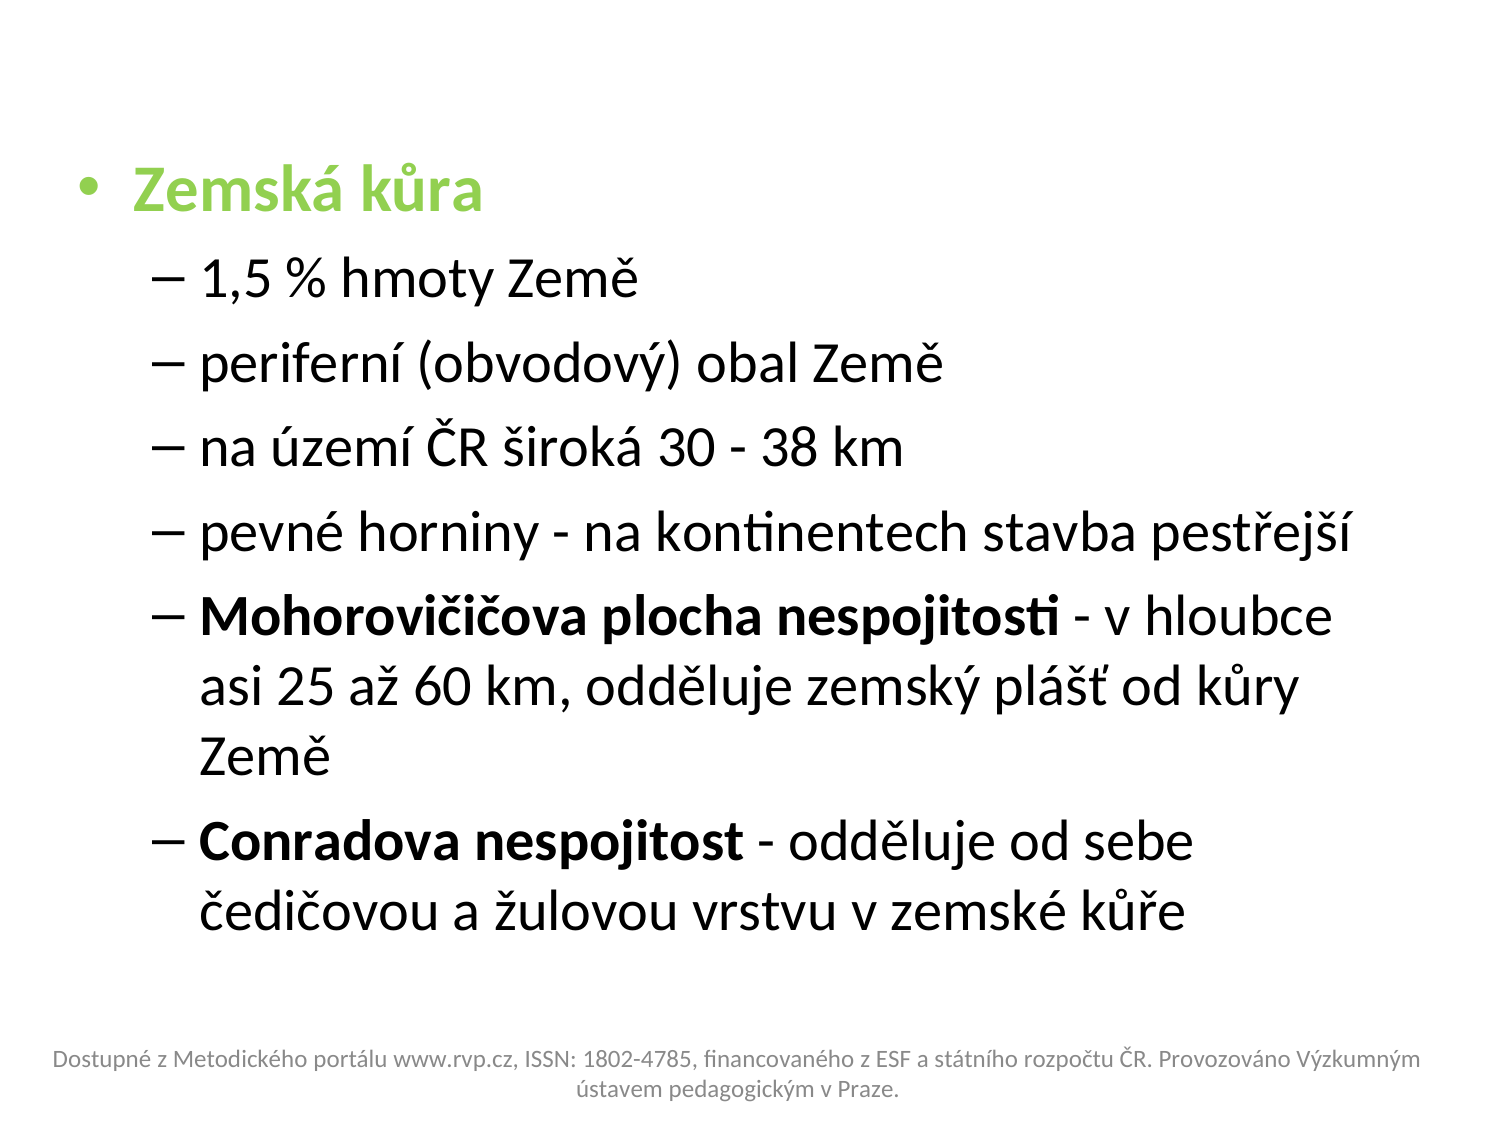

# Zemská kůra
1,5 % hmoty Země
periferní (obvodový) obal Země
na území ČR široká 30 - 38 km
pevné horniny - na kontinentech stavba pestřejší
Mohorovičičova plocha nespojitosti - v hloubce asi 25 až 60 km, odděluje zemský plášť od kůry Země
Conradova nespojitost - odděluje od sebe čedičovou a žulovou vrstvu v zemské kůře
Dostupné z Metodického portálu www.rvp.cz, ISSN: 1802-4785, financovaného z ESF a státního rozpočtu ČR. Provozováno Výzkumným ústavem pedagogickým v Praze.